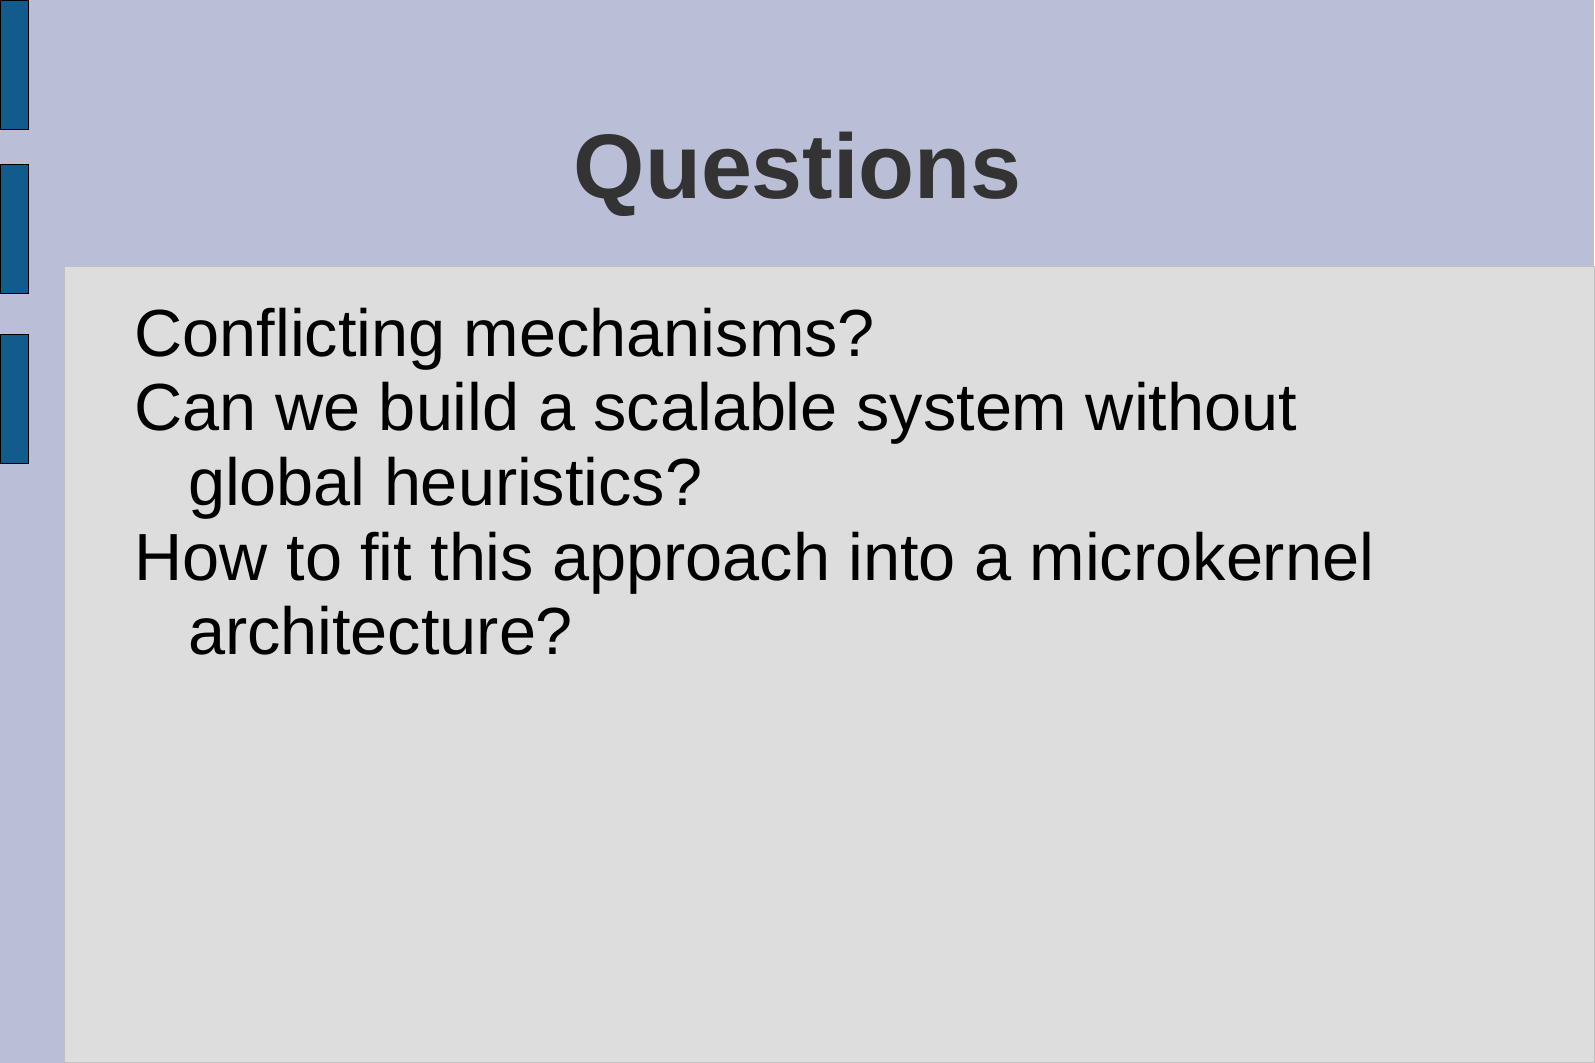

# Questions
Conflicting mechanisms?
Can we build a scalable system without global heuristics?
How to fit this approach into a microkernel architecture?